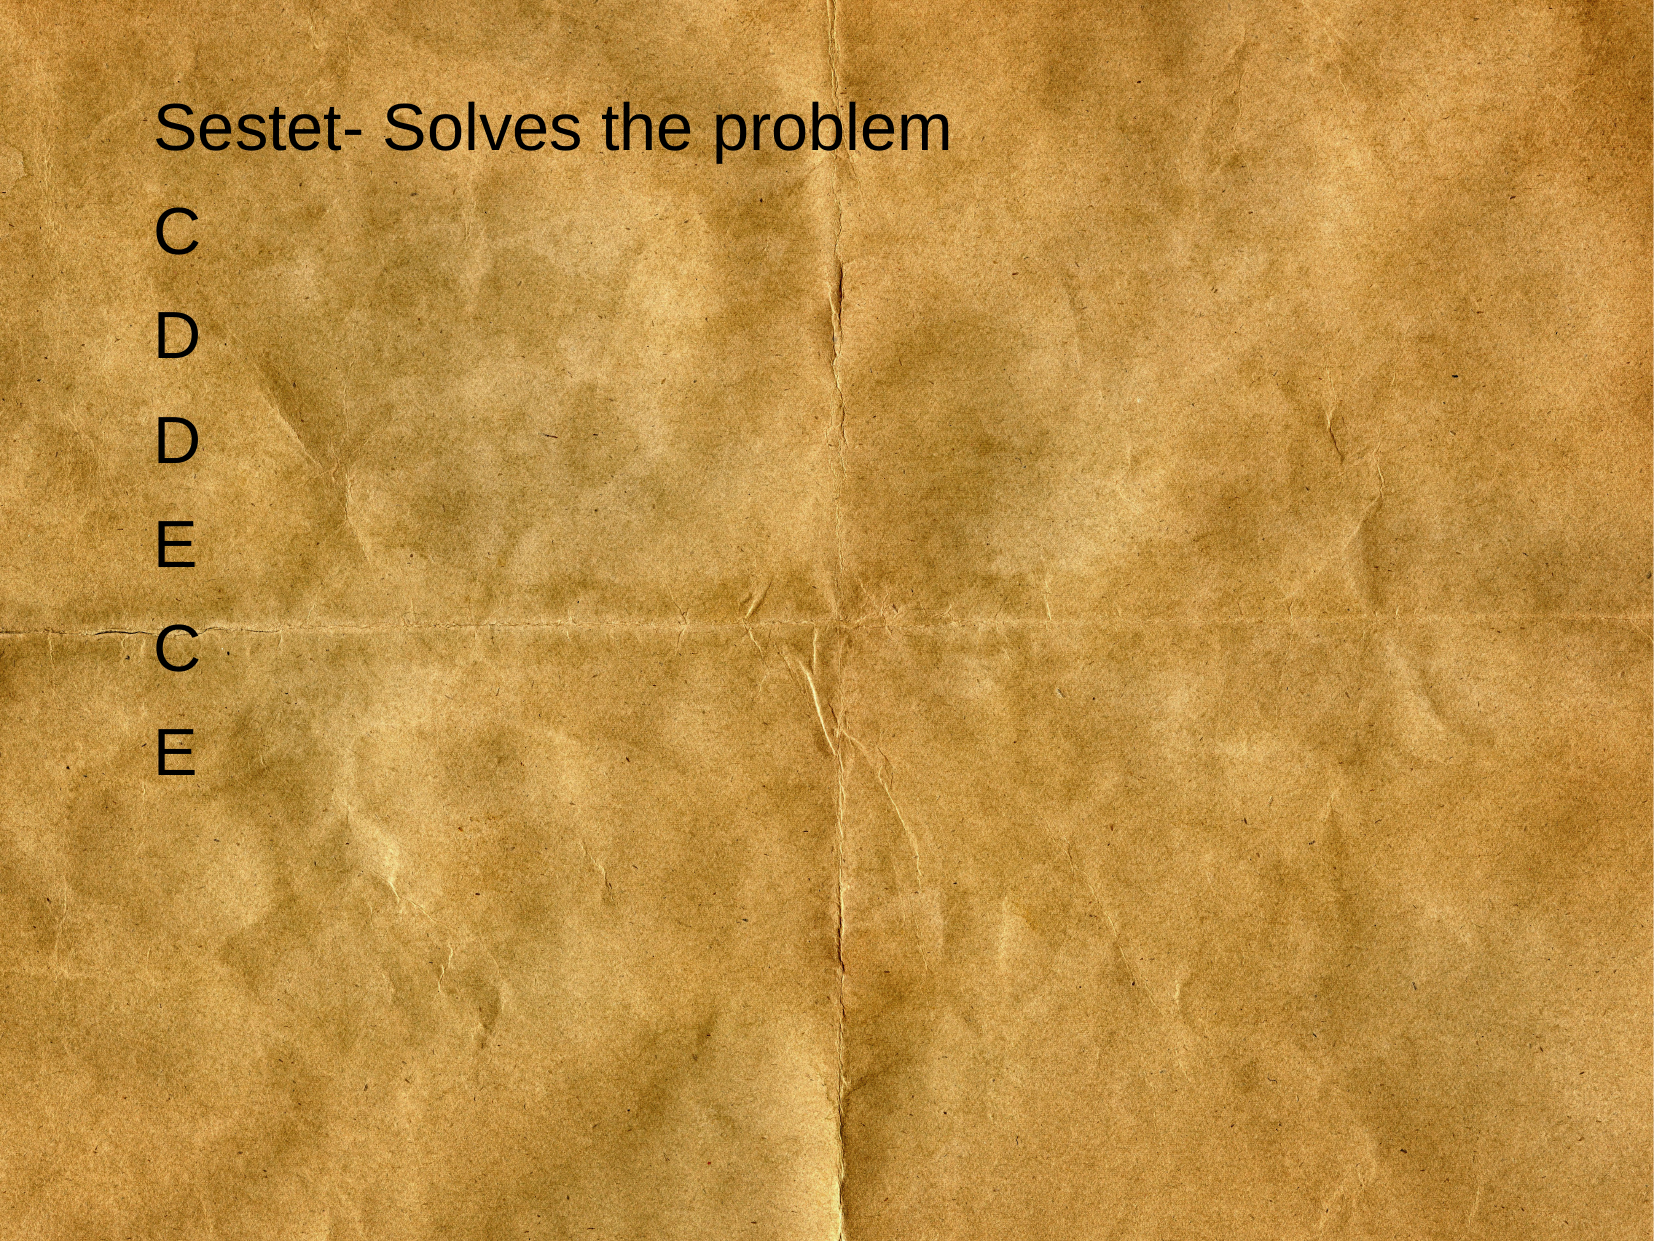

# Sestet- Solves the problem
C
D
D
E
C
E